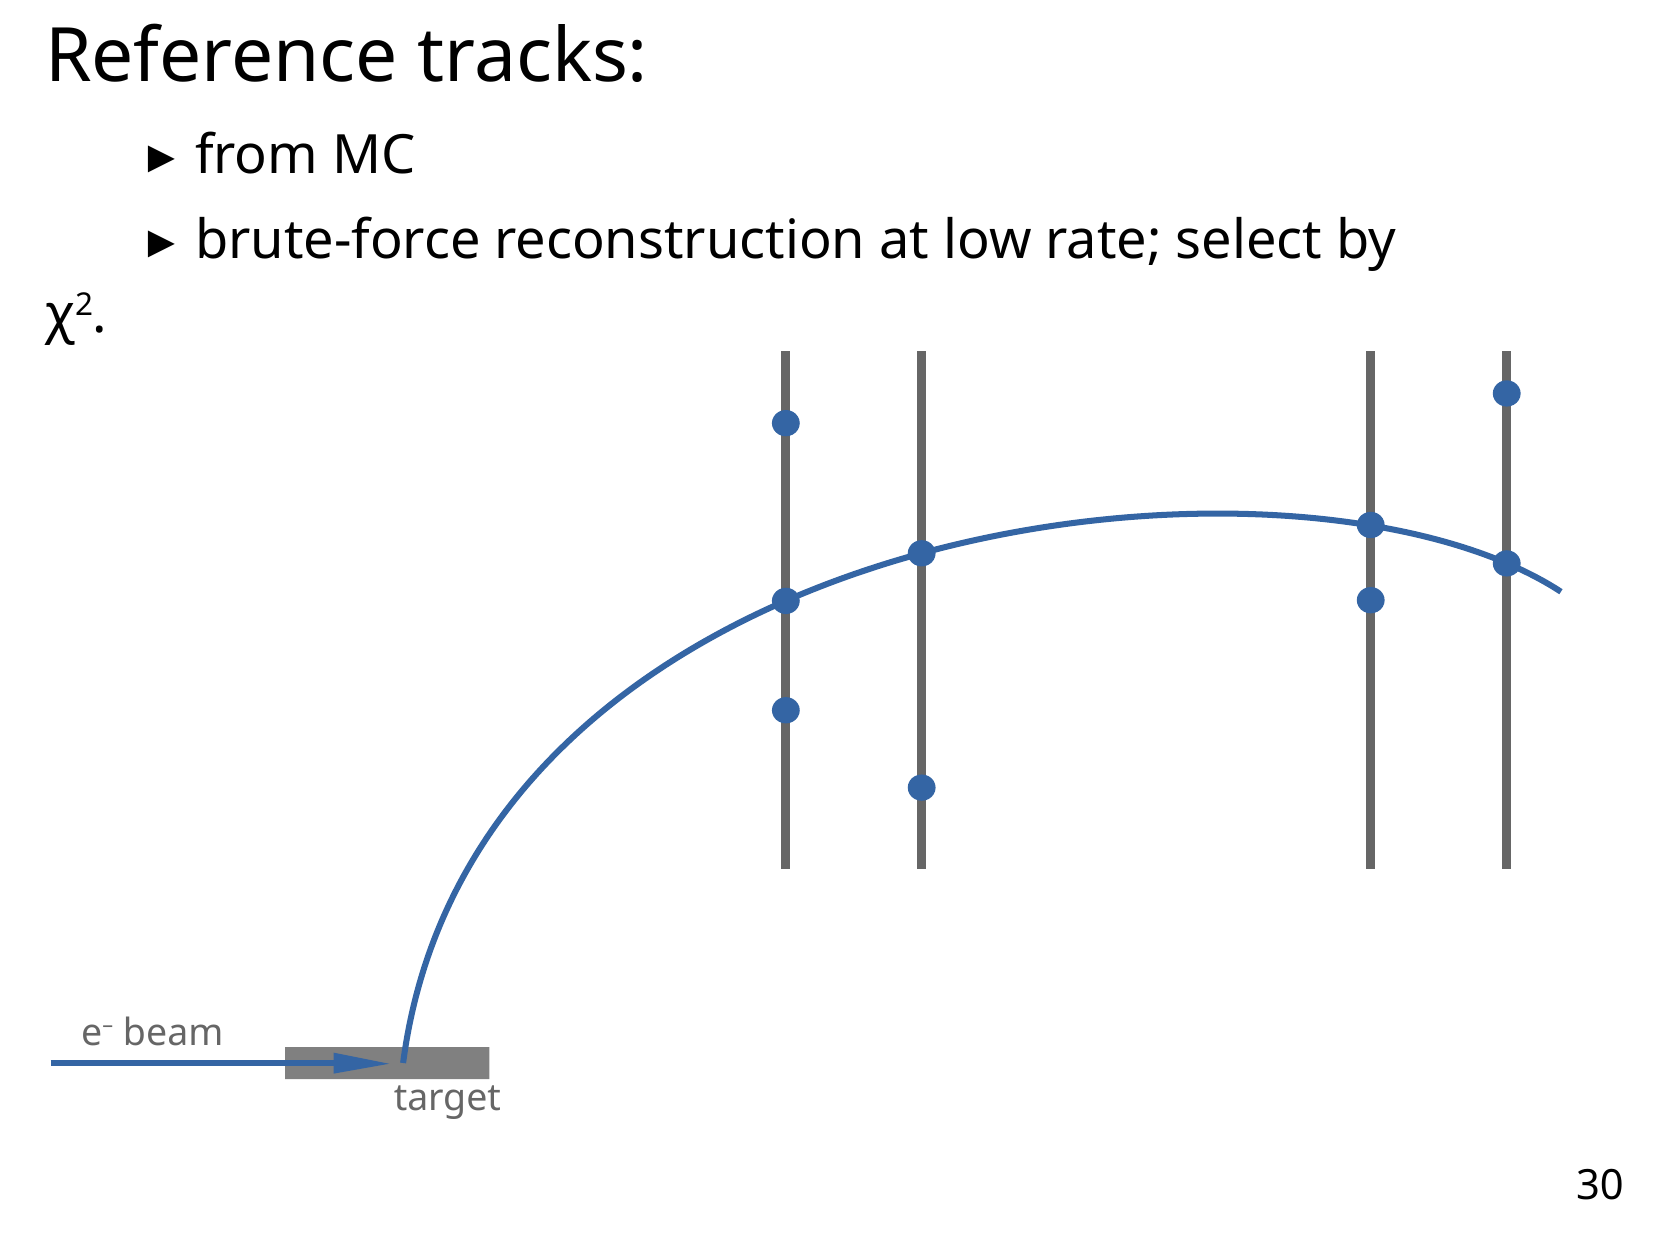

Reference tracks:
	 ▸ 	from MC
	 ▸ 	brute-force reconstruction at low rate; select by χ2.
e– beam
target
30